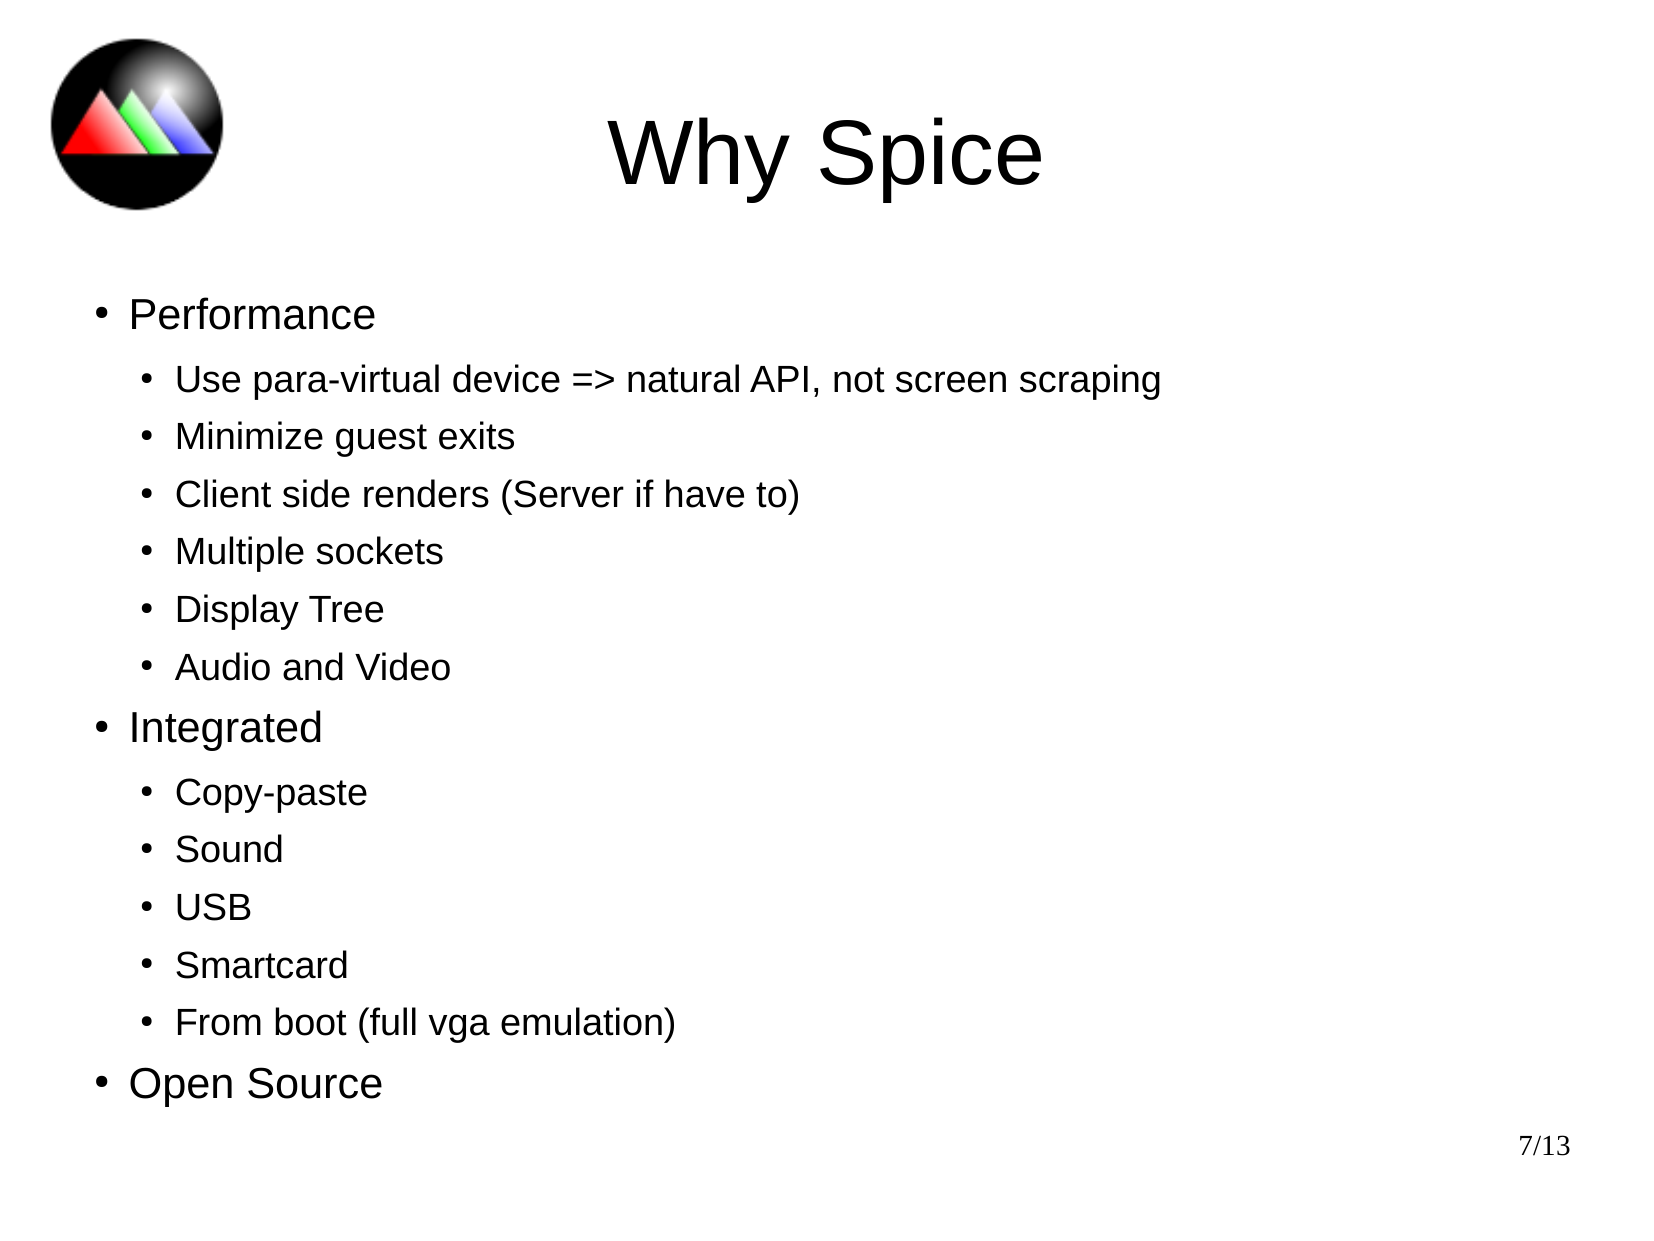

# Why Spice
Performance
Use para-virtual device => natural API, not screen scraping
Minimize guest exits
Client side renders (Server if have to)
Multiple sockets
Display Tree
Audio and Video
Integrated
Copy-paste
Sound
USB
Smartcard
From boot (full vga emulation)
Open Source